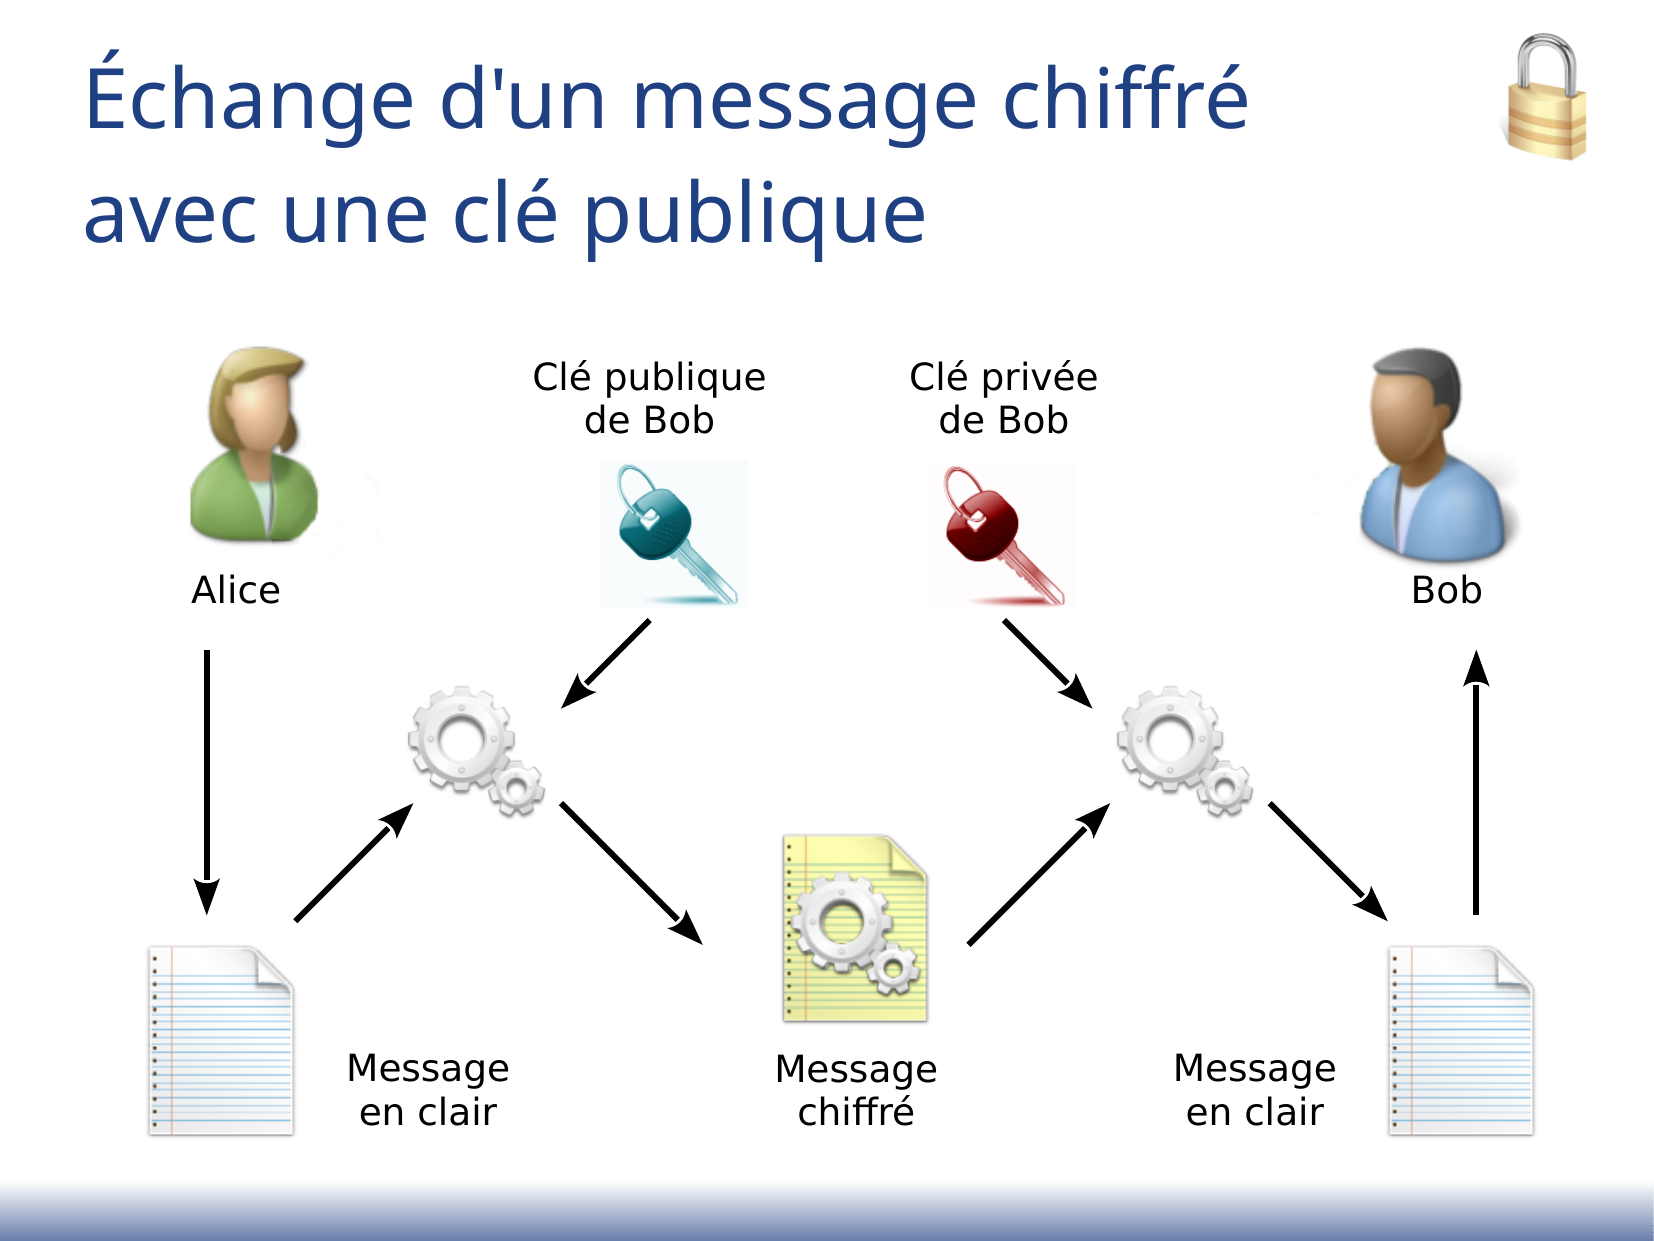

# Échange d'un message chiffré avec une clé publique
Alice
Bob
Clé publique
de Bob
Clé privée
de Bob
Message en clair
Message en clair
Message chiffré